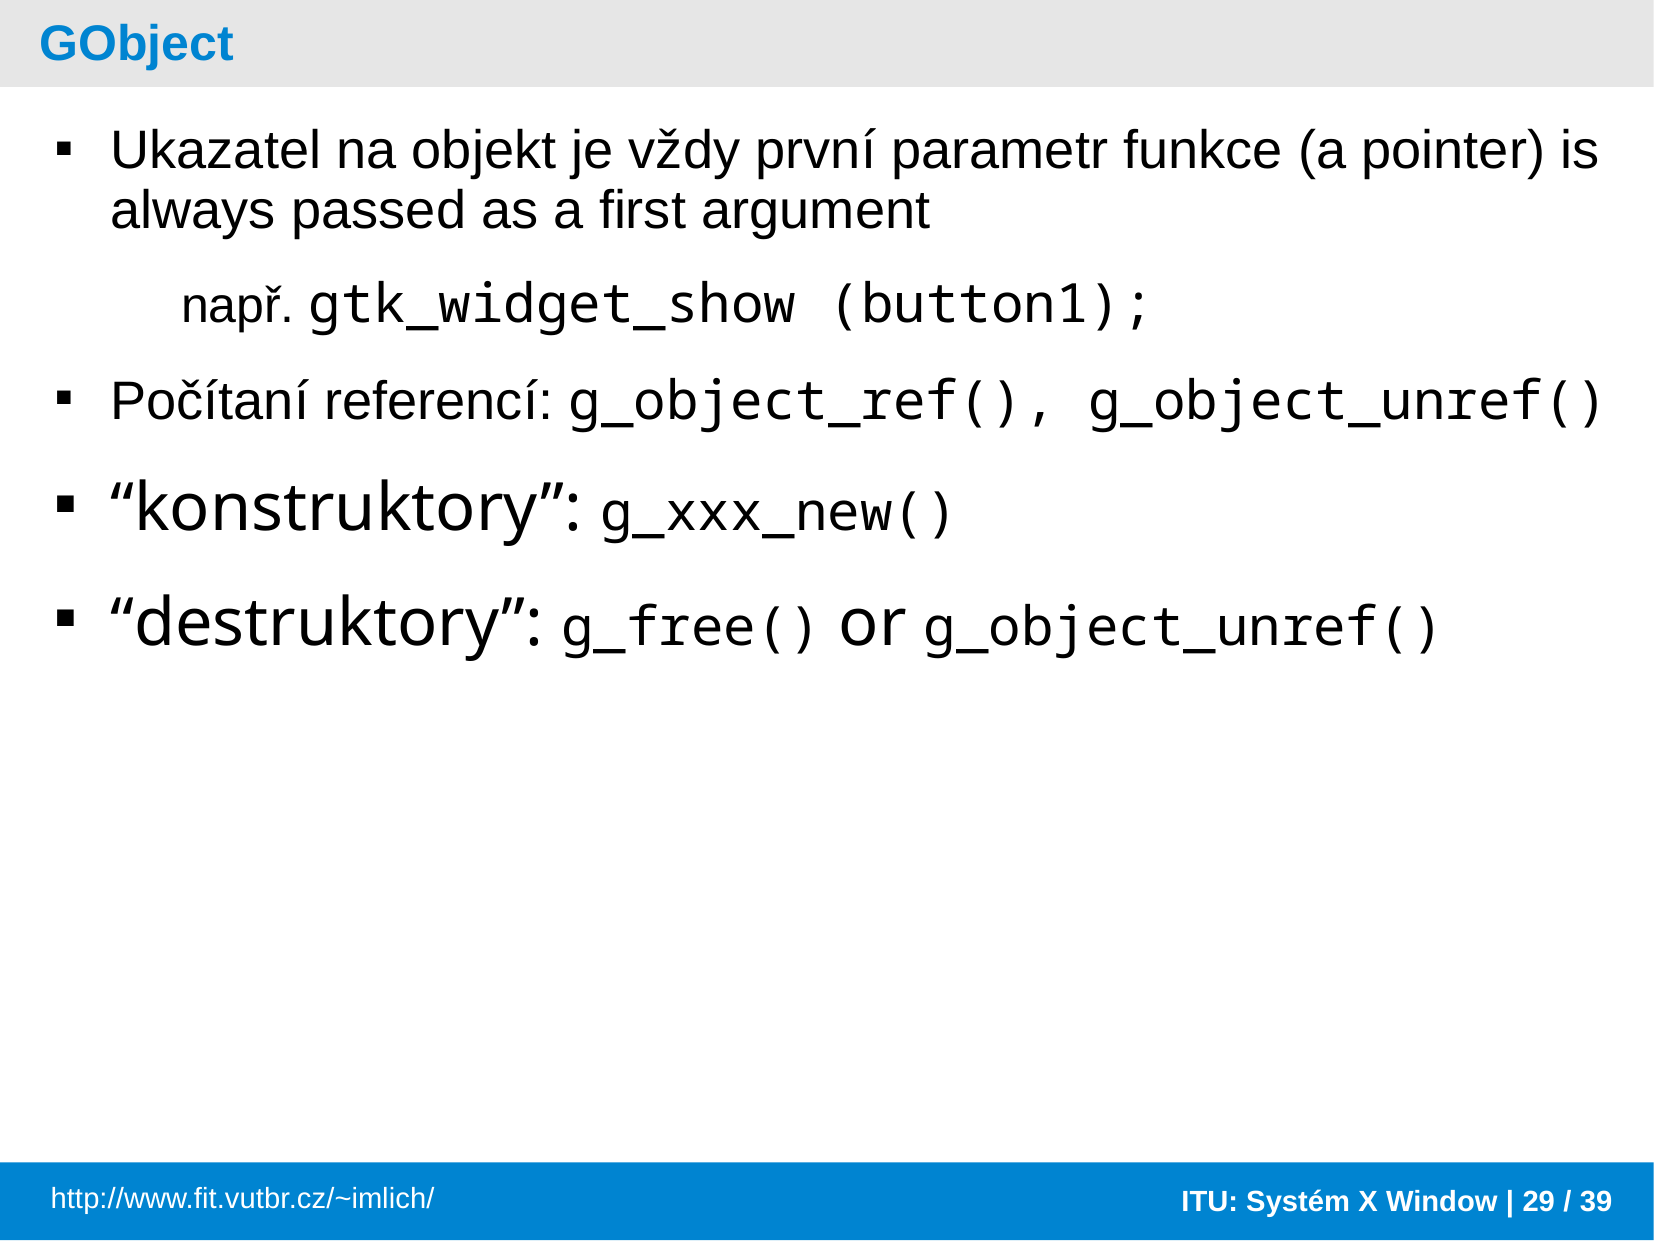

# GObject
Ukazatel na objekt je vždy první parametr funkce (a pointer) is always passed as a first argument
např. gtk_widget_show (button1);
Počítaní referencí: g_object_ref(), g_object_unref()
“konstruktory”: g_xxx_new()
“destruktory”: g_free() or g_object_unref()